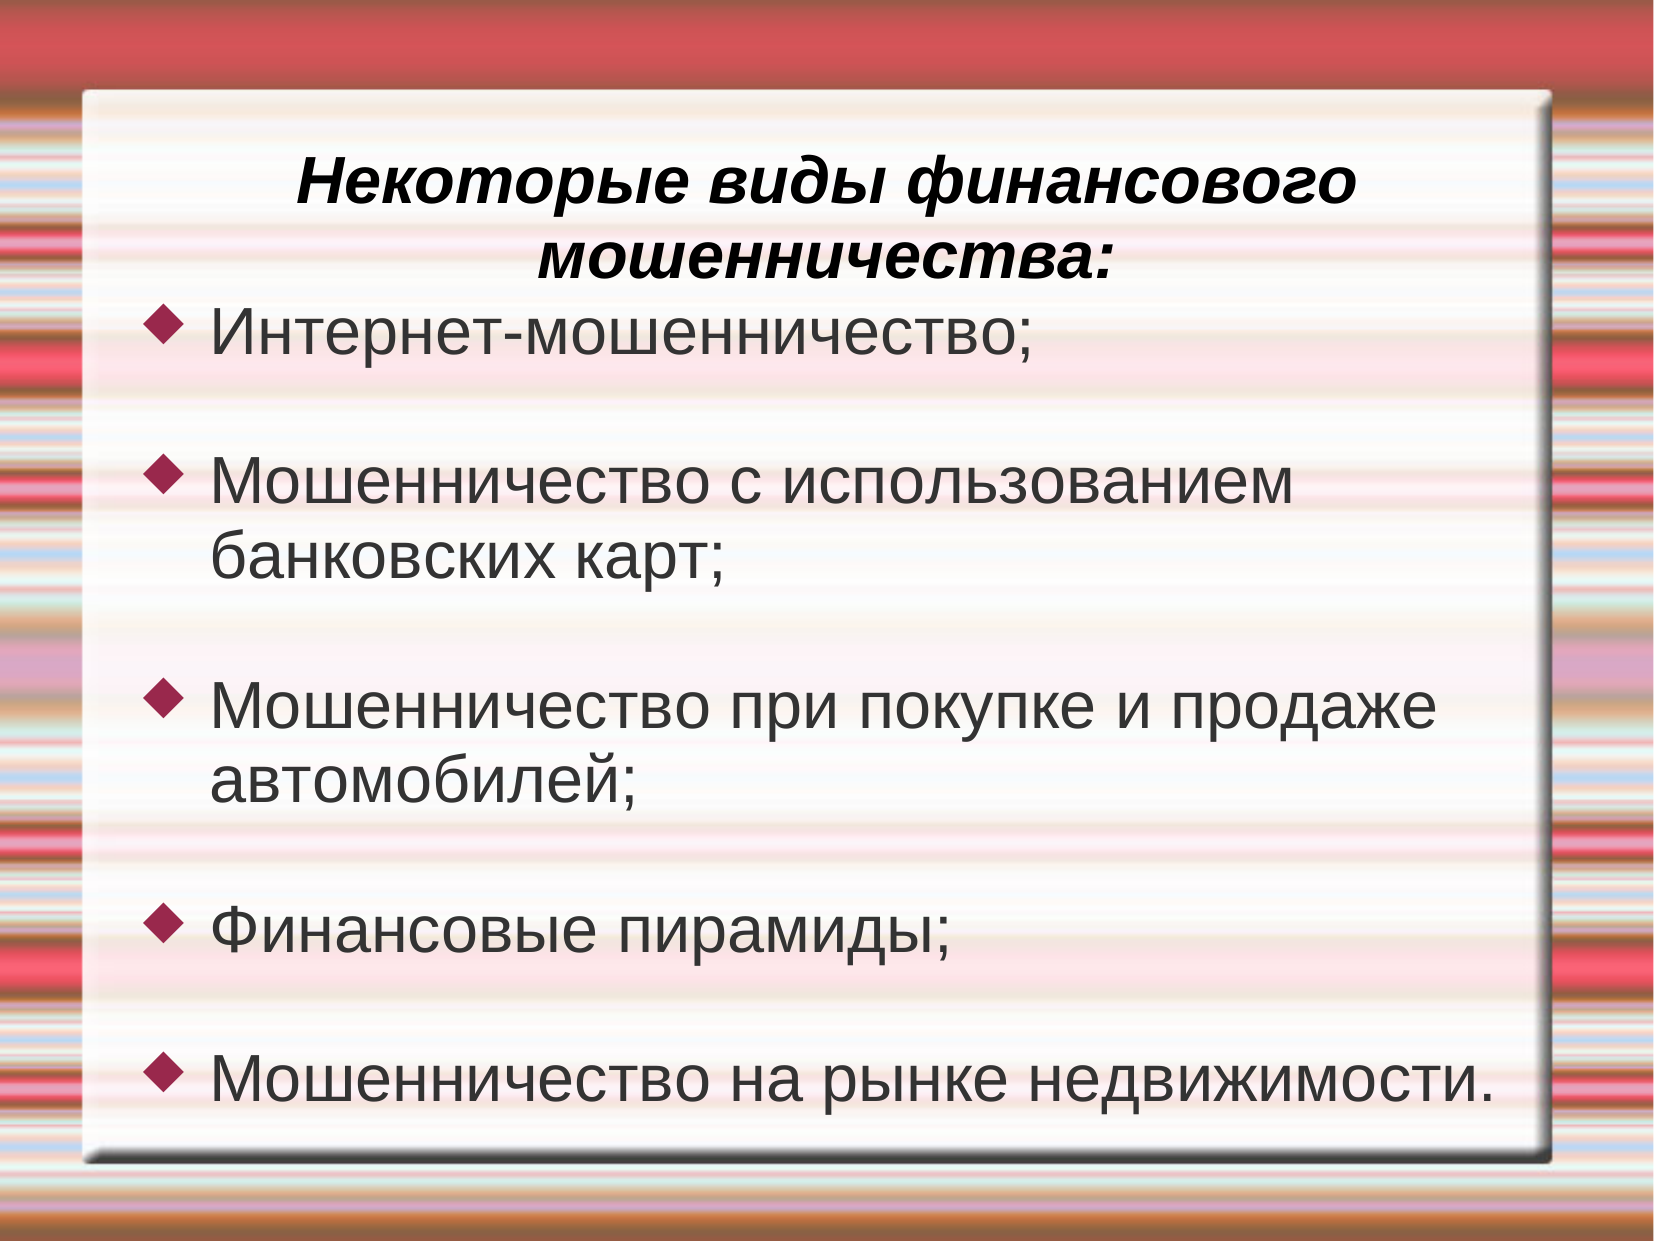

# Некоторые виды финансового мошенничества:
Интернет-мошенничество;
Мошенничество с использованием банковских карт;
Мошенничество при покупке и продаже автомобилей;
Финансовые пирамиды;
Мошенничество на рынке недвижимости.